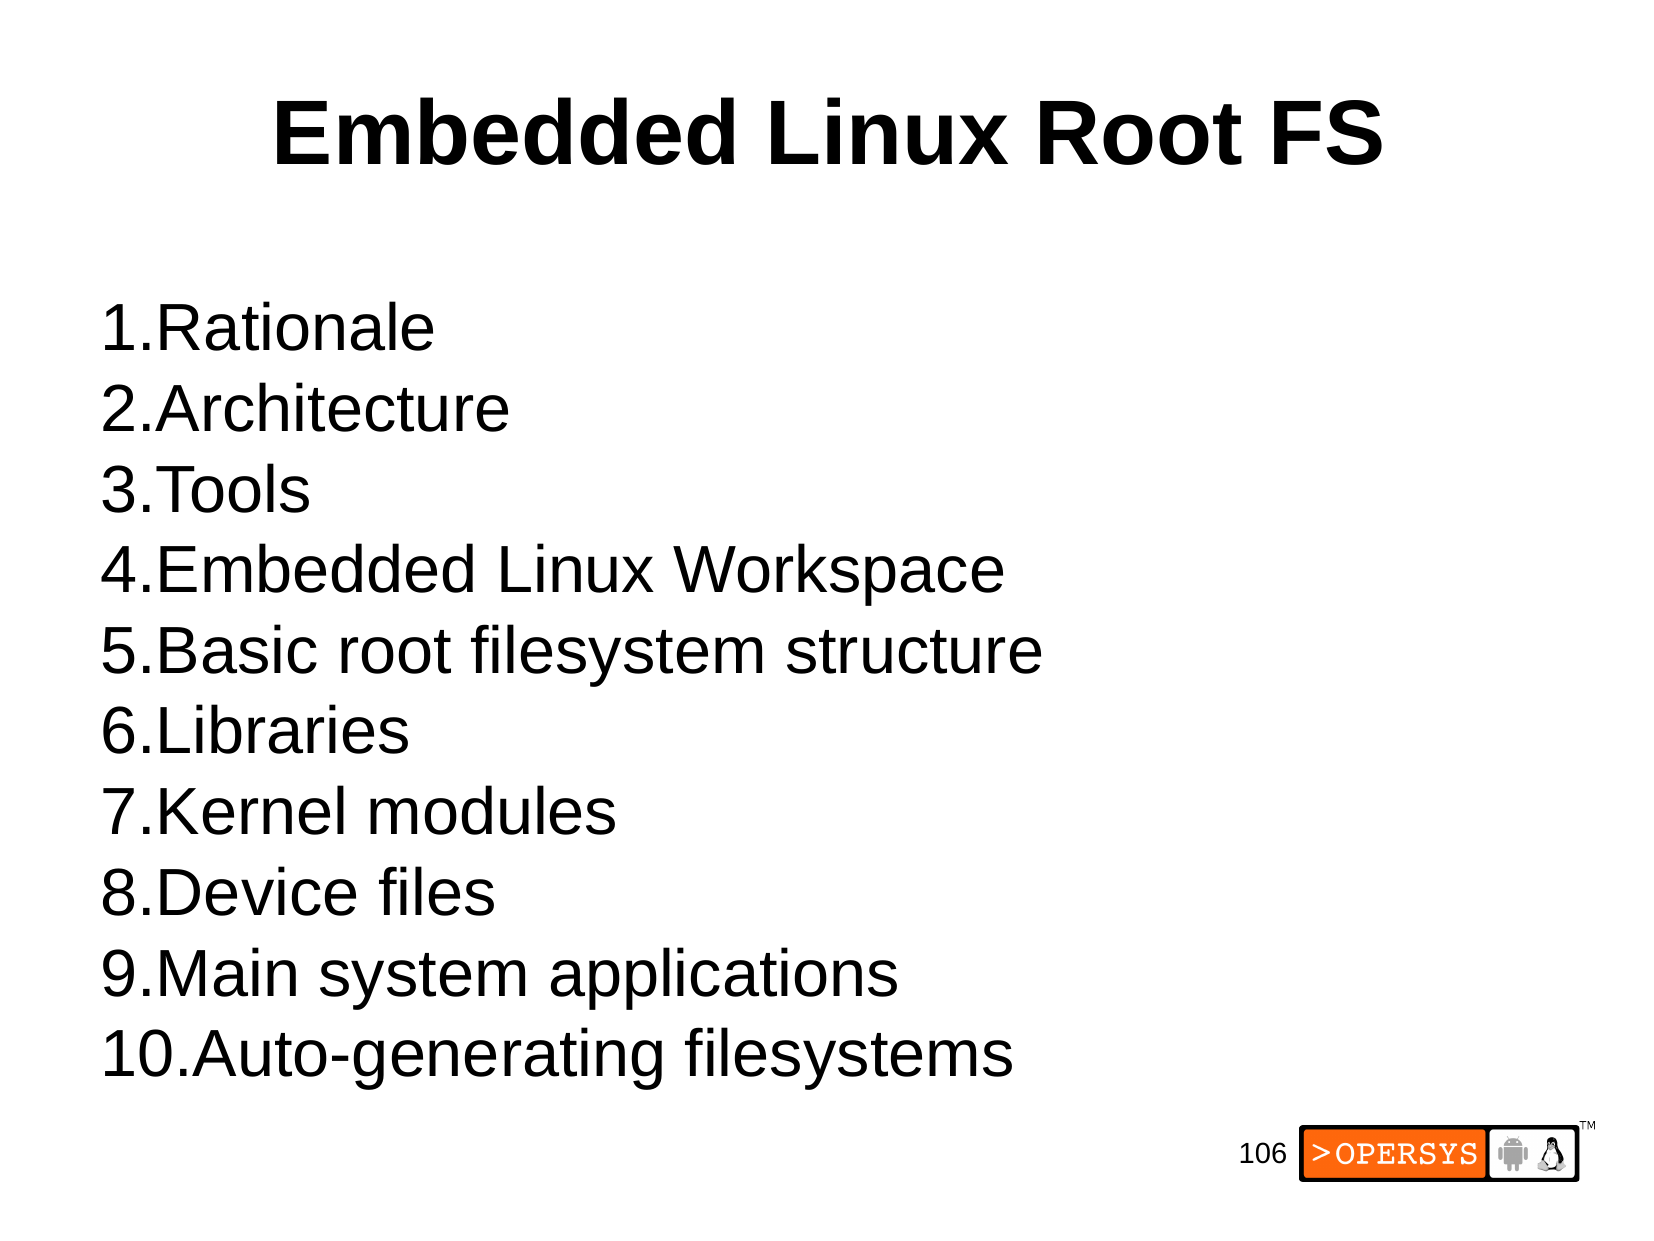

# Embedded Linux Root FS
Rationale
Architecture
Tools
Embedded Linux Workspace
Basic root filesystem structure
Libraries
Kernel modules
Device files
Main system applications
Auto-generating filesystems